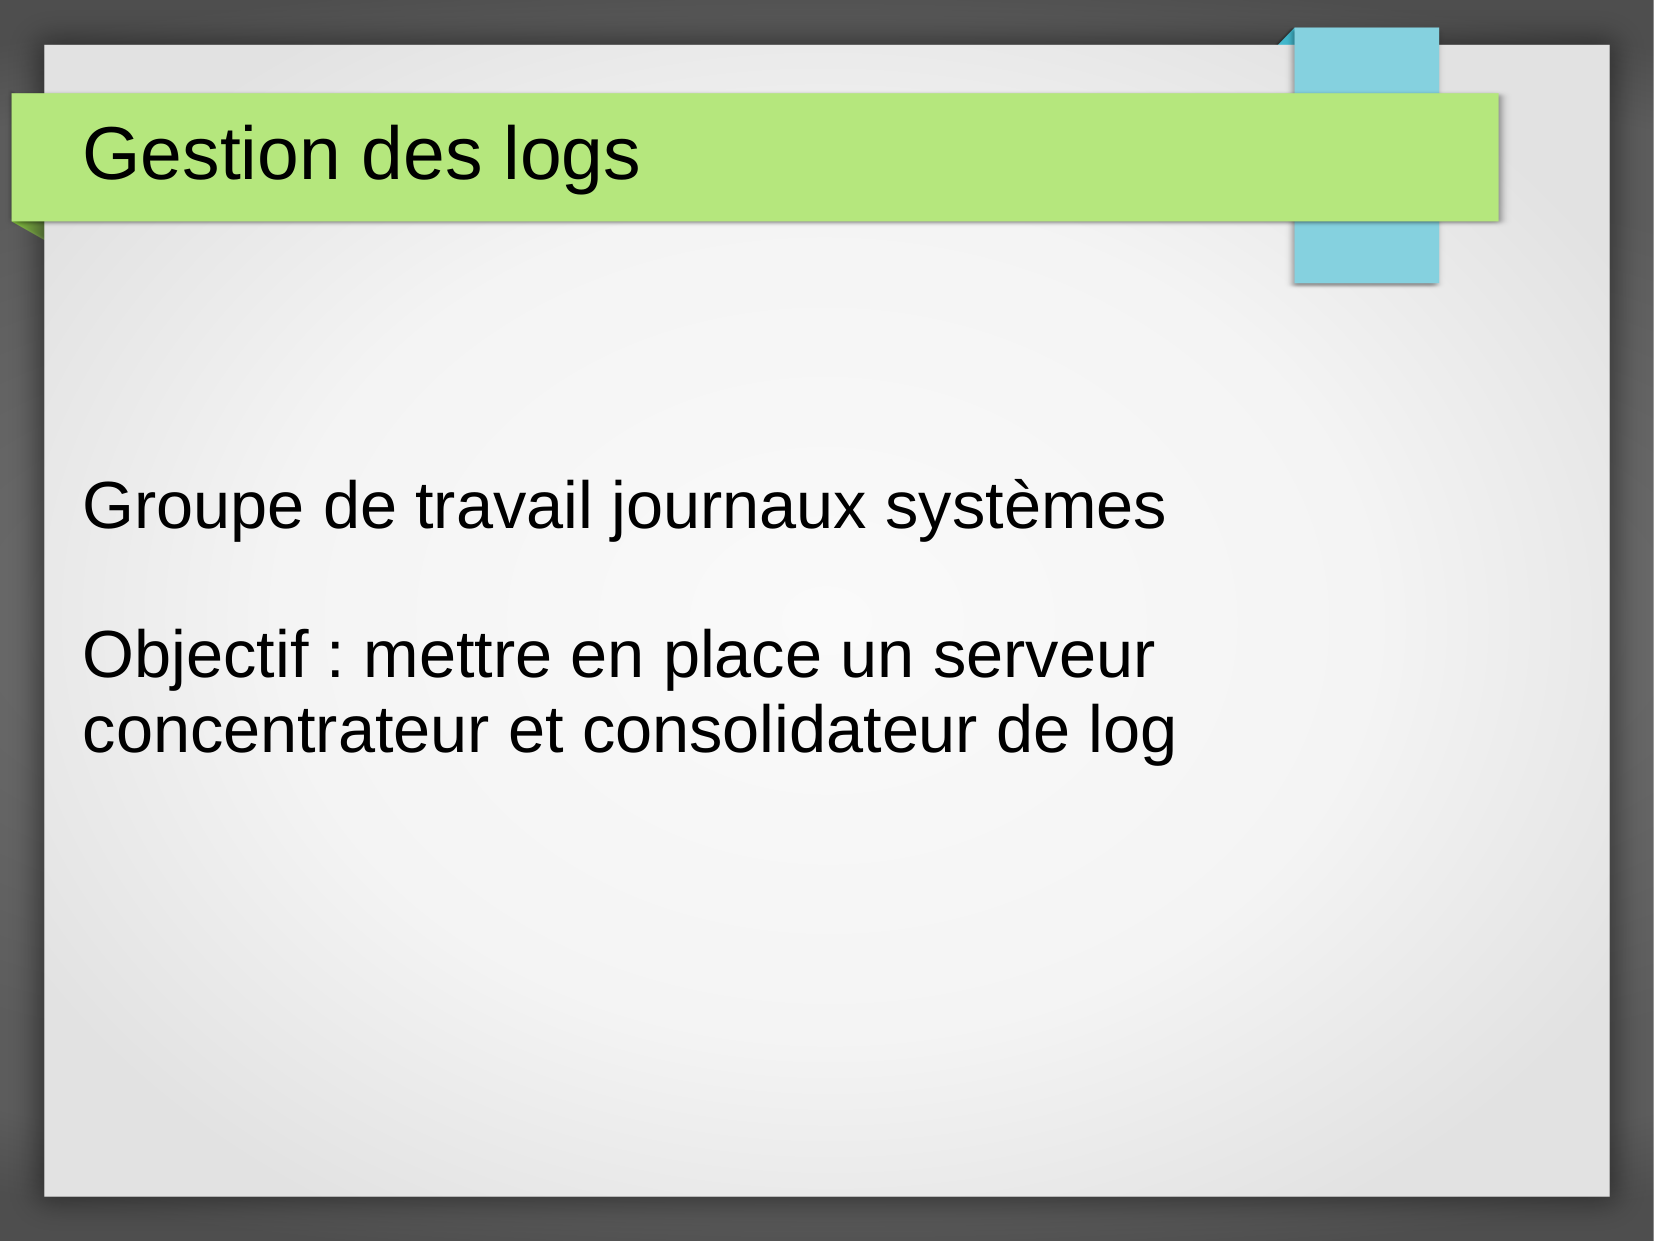

# Gestion des logs
Groupe de travail journaux systèmes
Objectif : mettre en place un serveur concentrateur et consolidateur de log